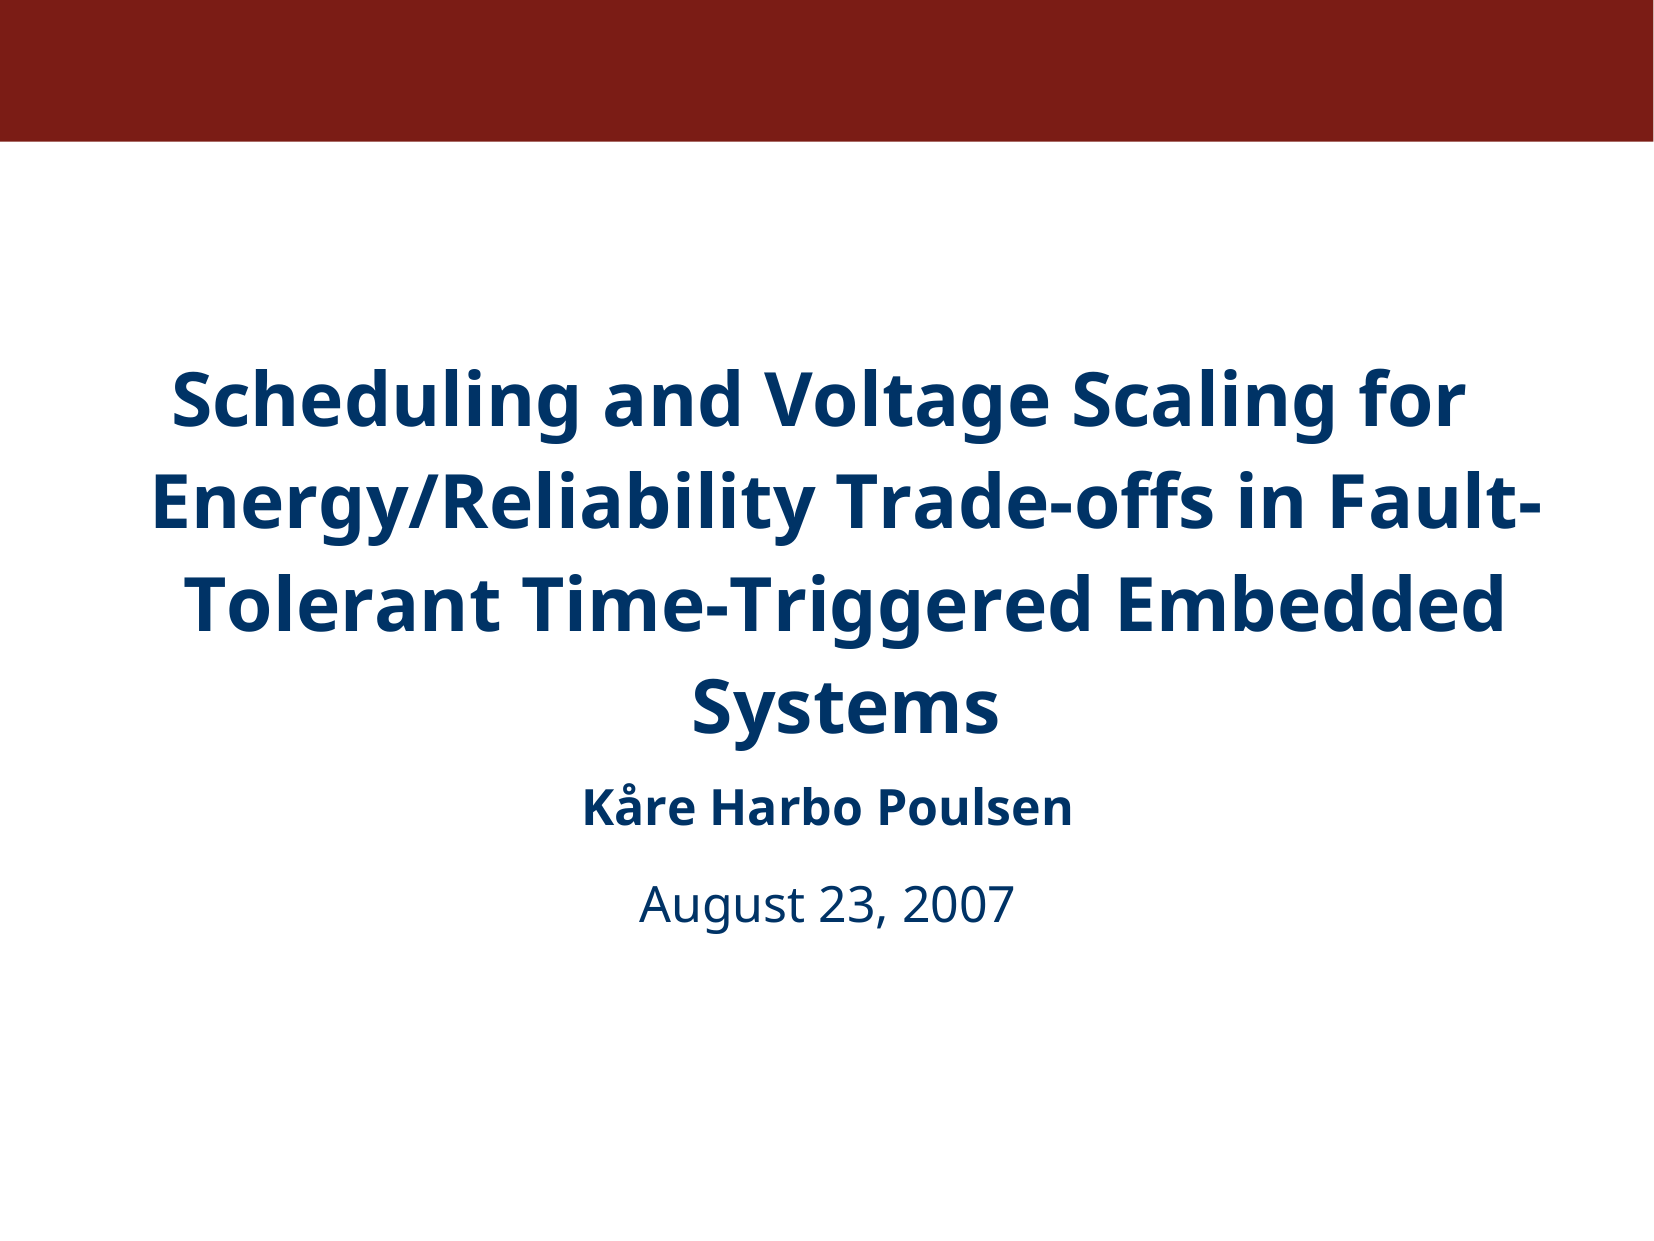

# Scheduling and Voltage Scaling for Energy/Reliability Trade-offs in Fault-Tolerant Time-Triggered Embedded Systems
Kåre Harbo Poulsen
August 23, 2007